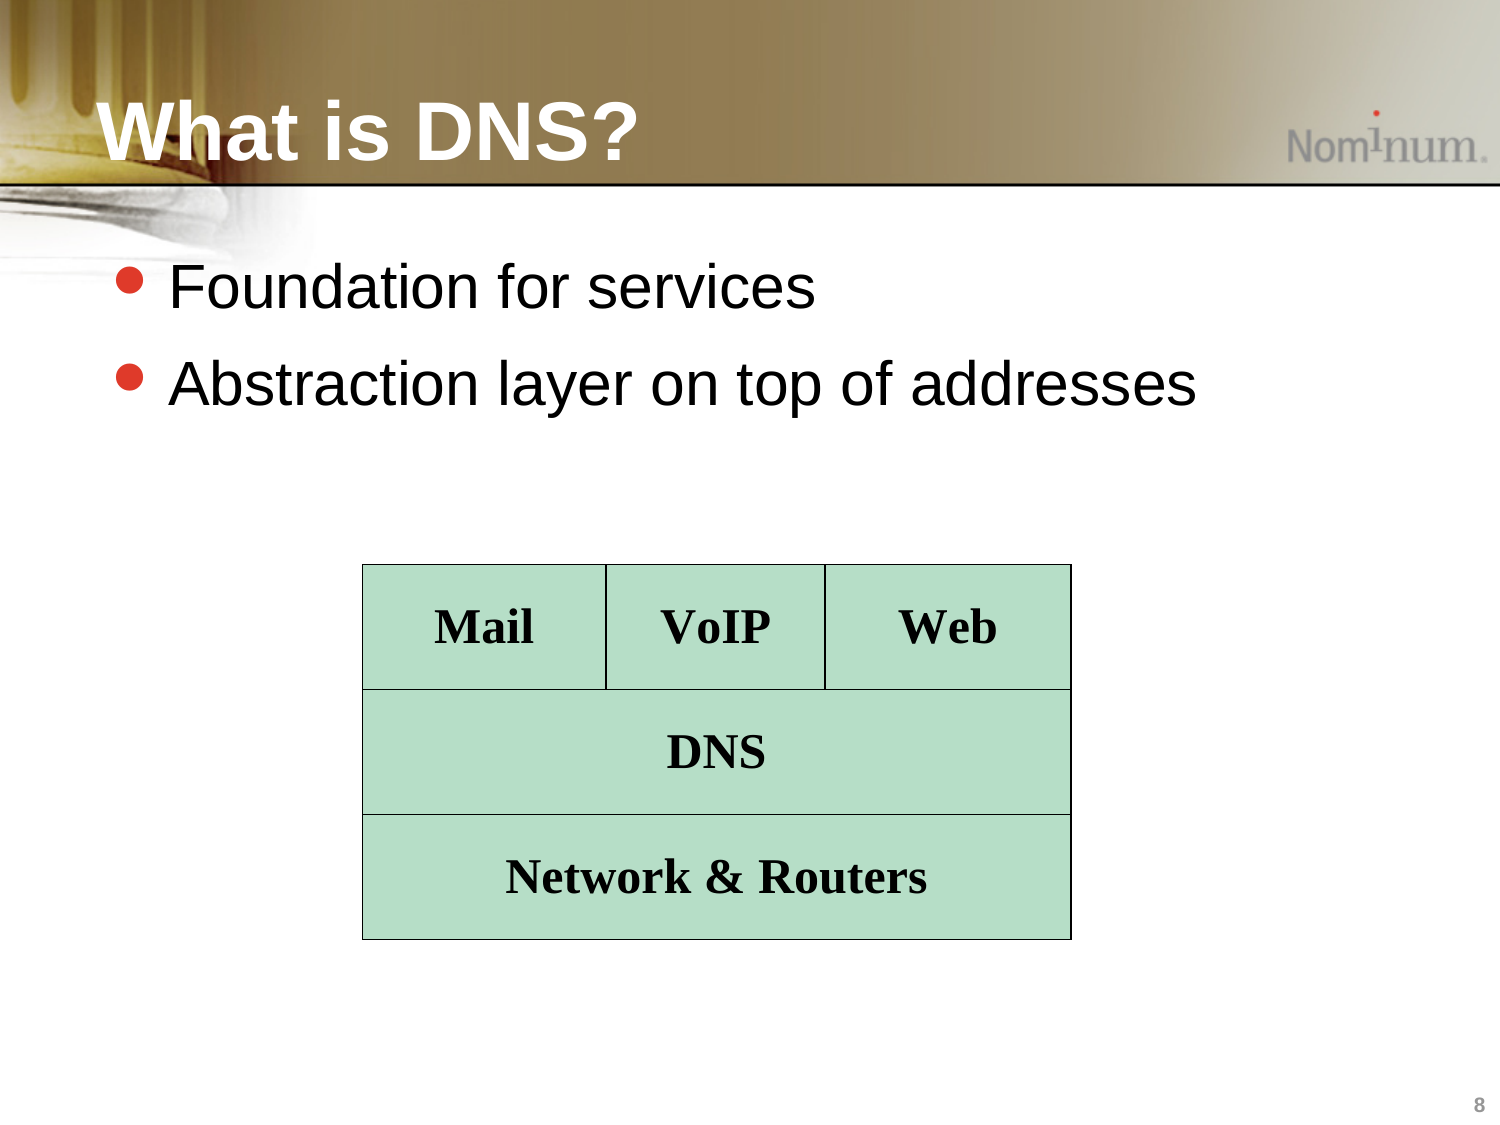

# What is DNS?
Foundation for services
Abstraction layer on top of addresses
Mail
VoIP
Web
DNS
Network & Routers